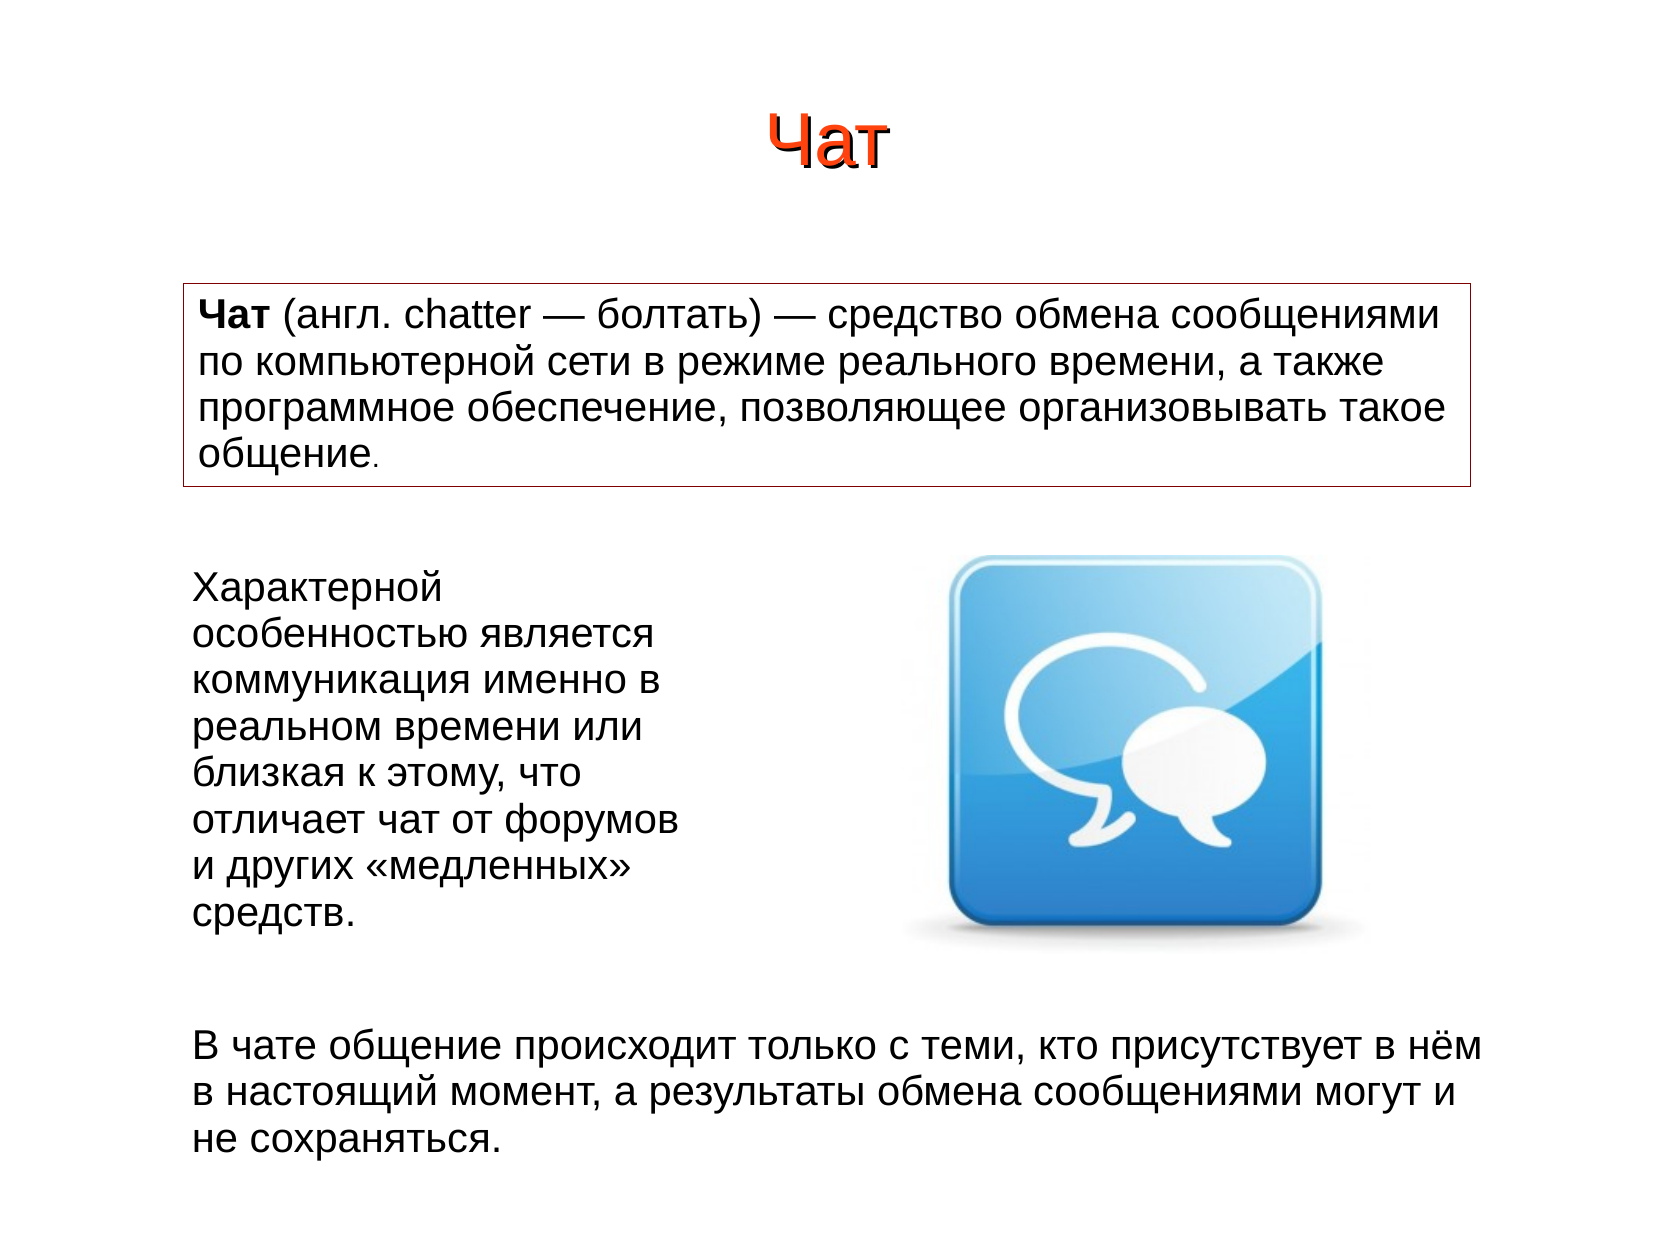

Чат
Чат (англ. chatter — болтать) — средство обмена сообщениями по компьютерной сети в режиме реального времени, а также программное обеспечение, позволяющее организовывать такое общение.
Характерной особенностью является коммуникация именно в реальном времени или близкая к этому, что отличает чат от форумов и других «медленных» средств.
В чате общение происходит только с теми, кто присутствует в нём в настоящий момент, а результаты обмена сообщениями могут и не сохраняться.